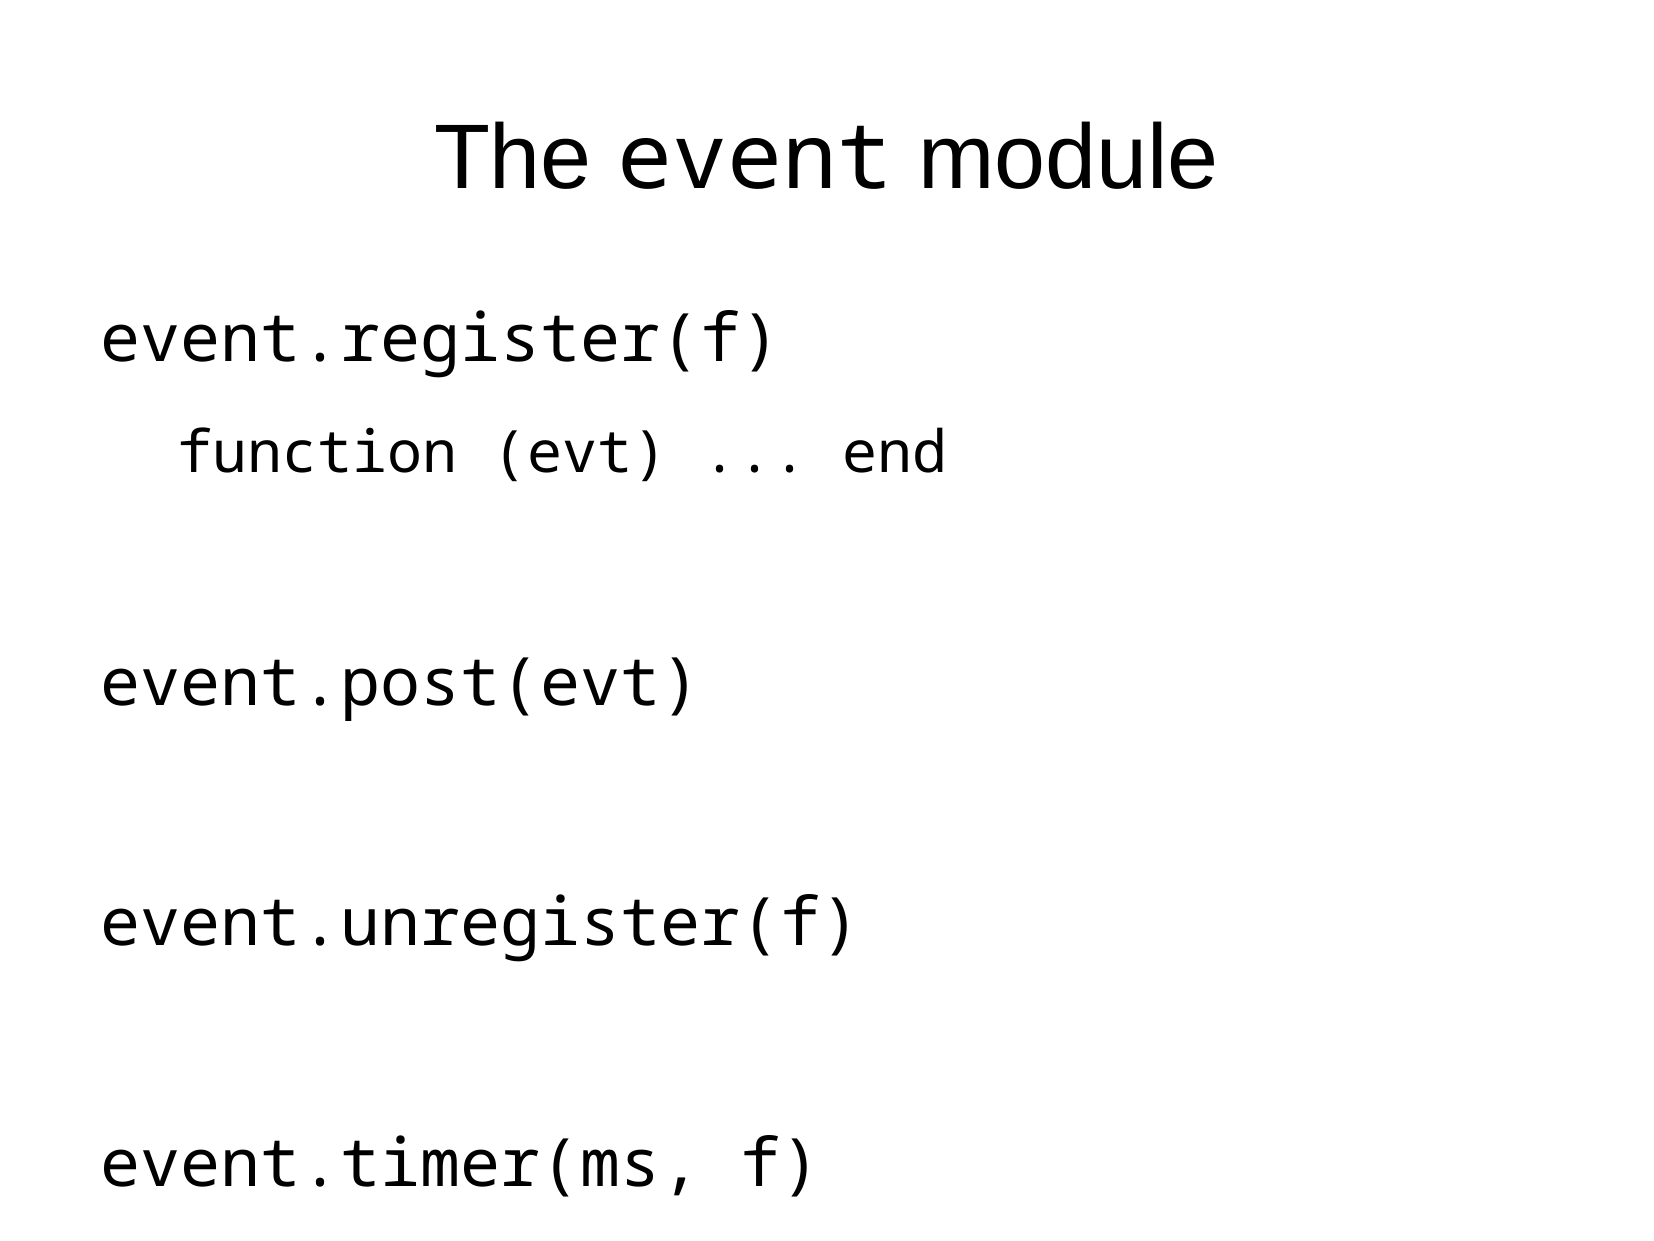

# The event module
event.register(f)
function (evt) ... end
event.post(evt)
event.unregister(f)
event.timer(ms, f)